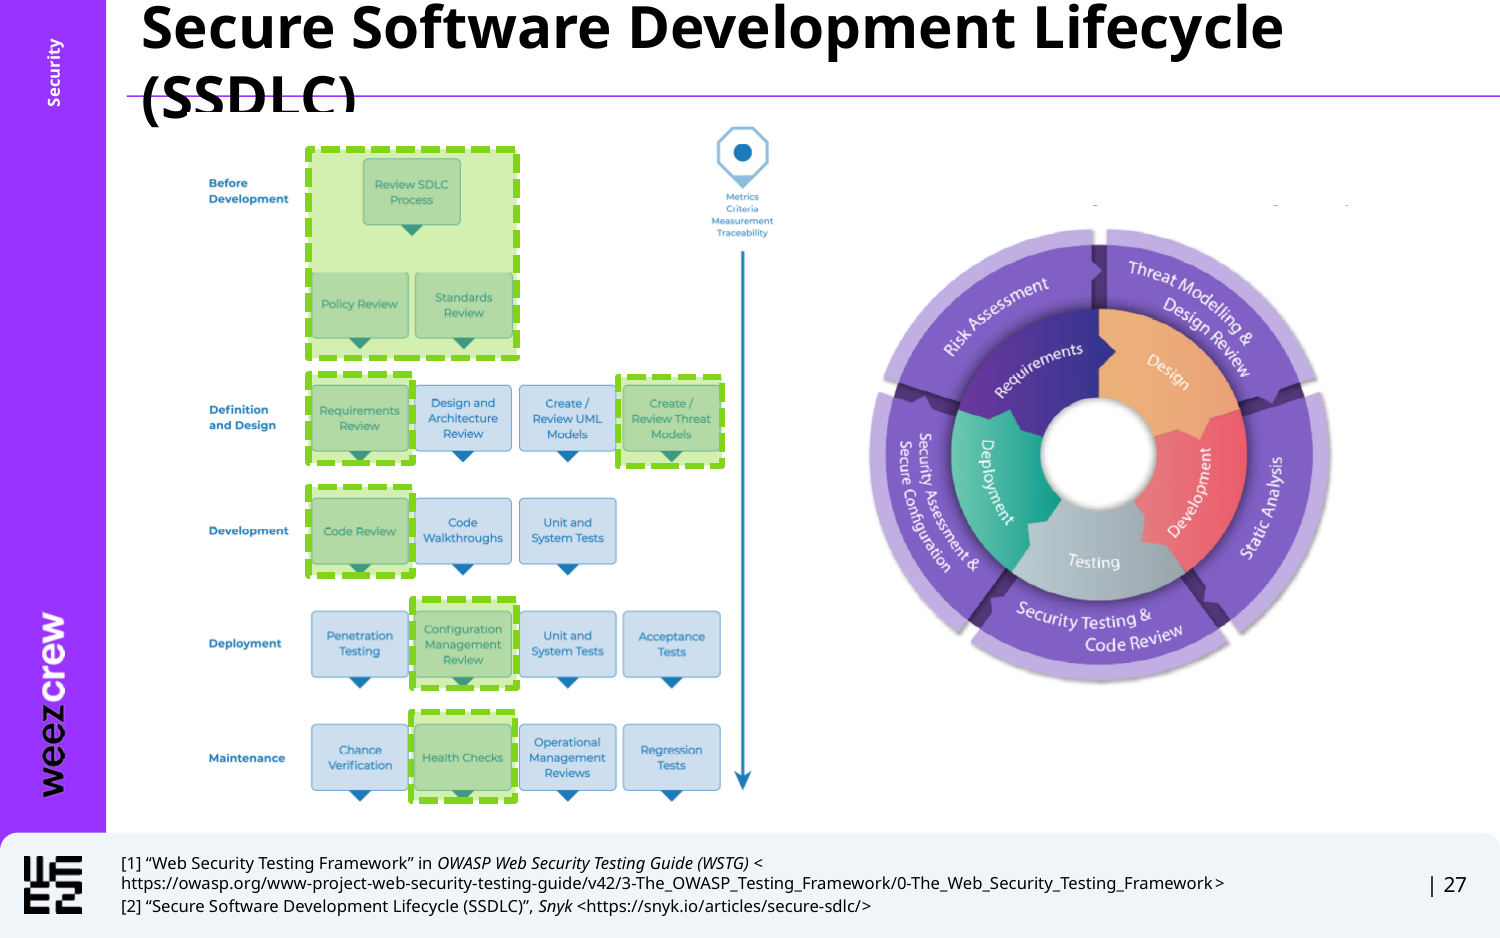

# Secure Software Development Lifecycle (SSDLC)
Security
[1] “Web Security Testing Framework” in OWASP Web Security Testing Guide (WSTG) <https://owasp.org/www-project-web-security-testing-guide/v42/3-The_OWASP_Testing_Framework/0-The_Web_Security_Testing_Framework>
[2] “Secure Software Development Lifecycle (SSDLC)”, Snyk <https://snyk.io/articles/secure-sdlc/>